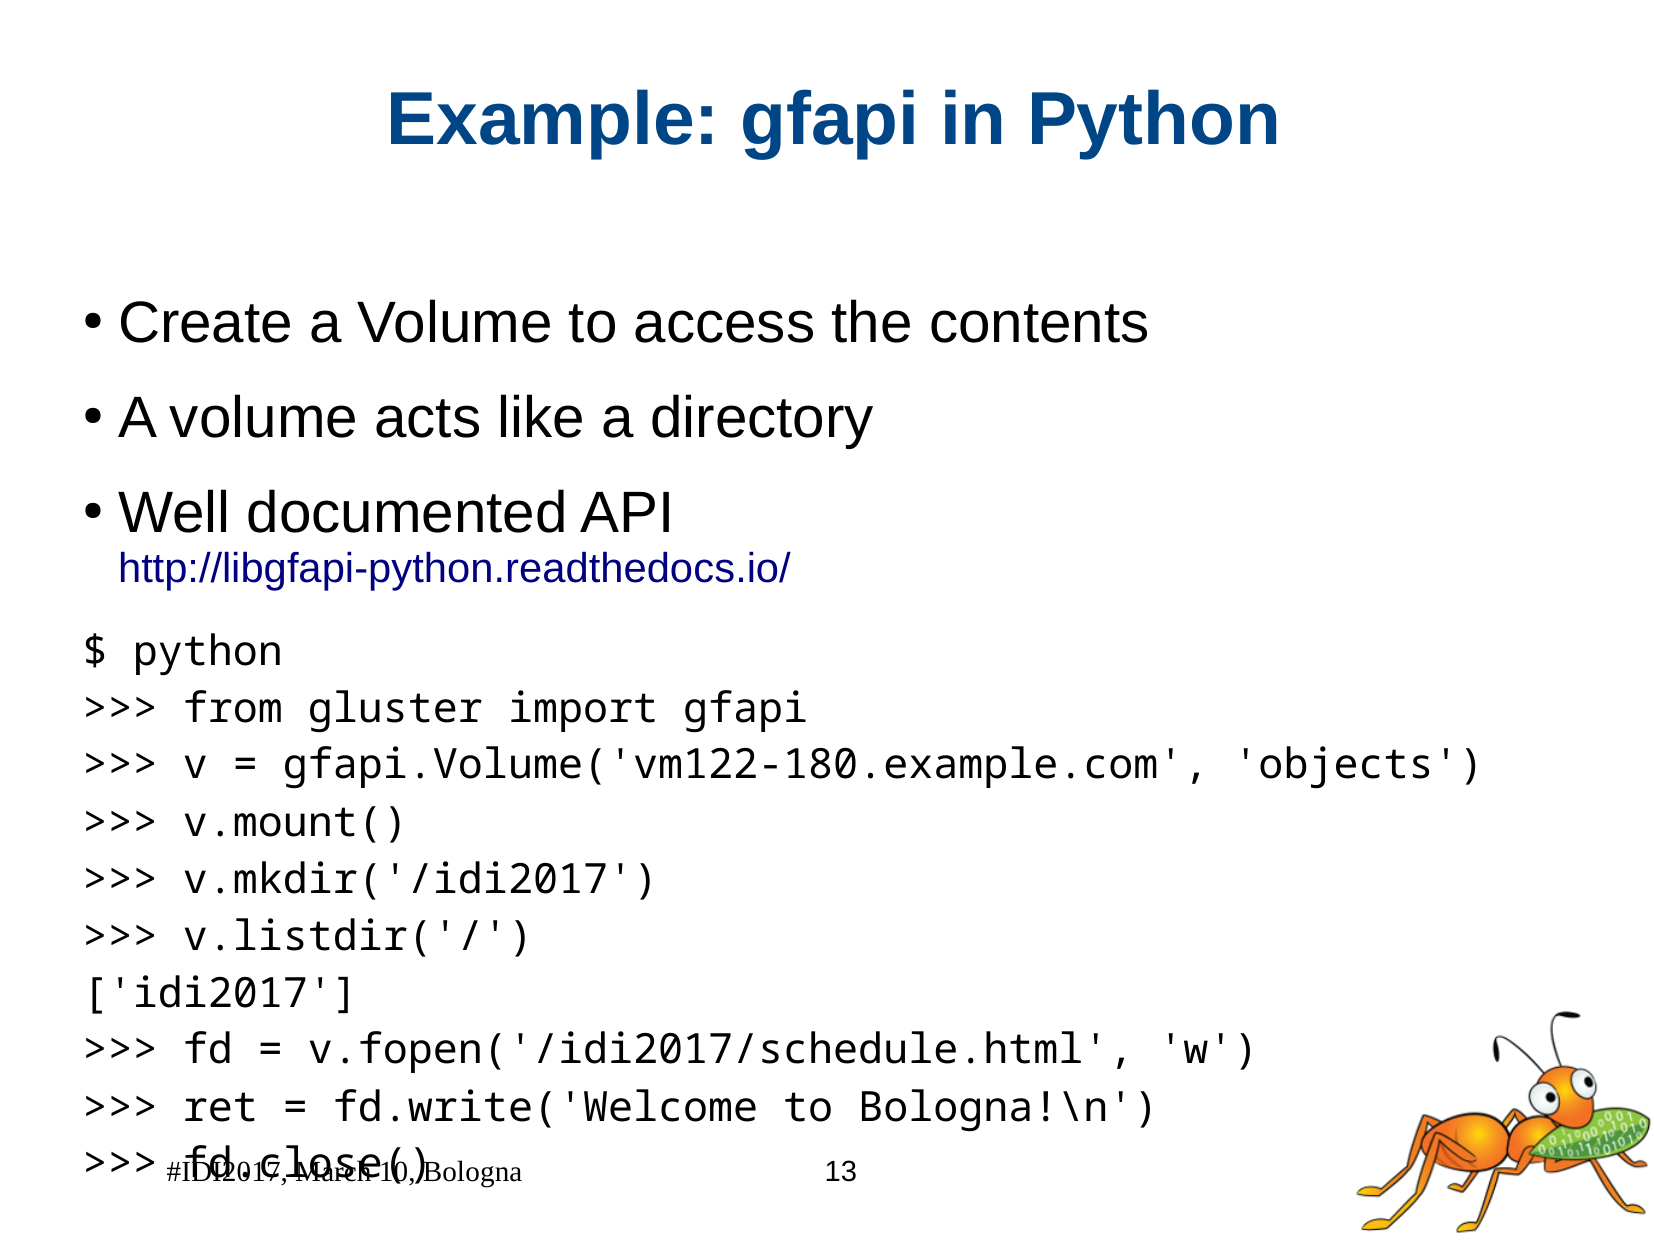

Example: gfapi in Python
# Create a Volume to access the contents
A volume acts like a directory
Well documented API
http://libgfapi-python.readthedocs.io/
$ python
>>> from gluster import gfapi
>>> v = gfapi.Volume('vm122-180.example.com', 'objects')
>>> v.mount()
>>> v.mkdir('/idi2017')
>>> v.listdir('/')
['idi2017']
>>> fd = v.fopen('/idi2017/schedule.html', 'w')
>>> ret = fd.write('Welcome to Bologna!\n')
>>> fd.close()
#IDI2017, March 10, Bologna
13